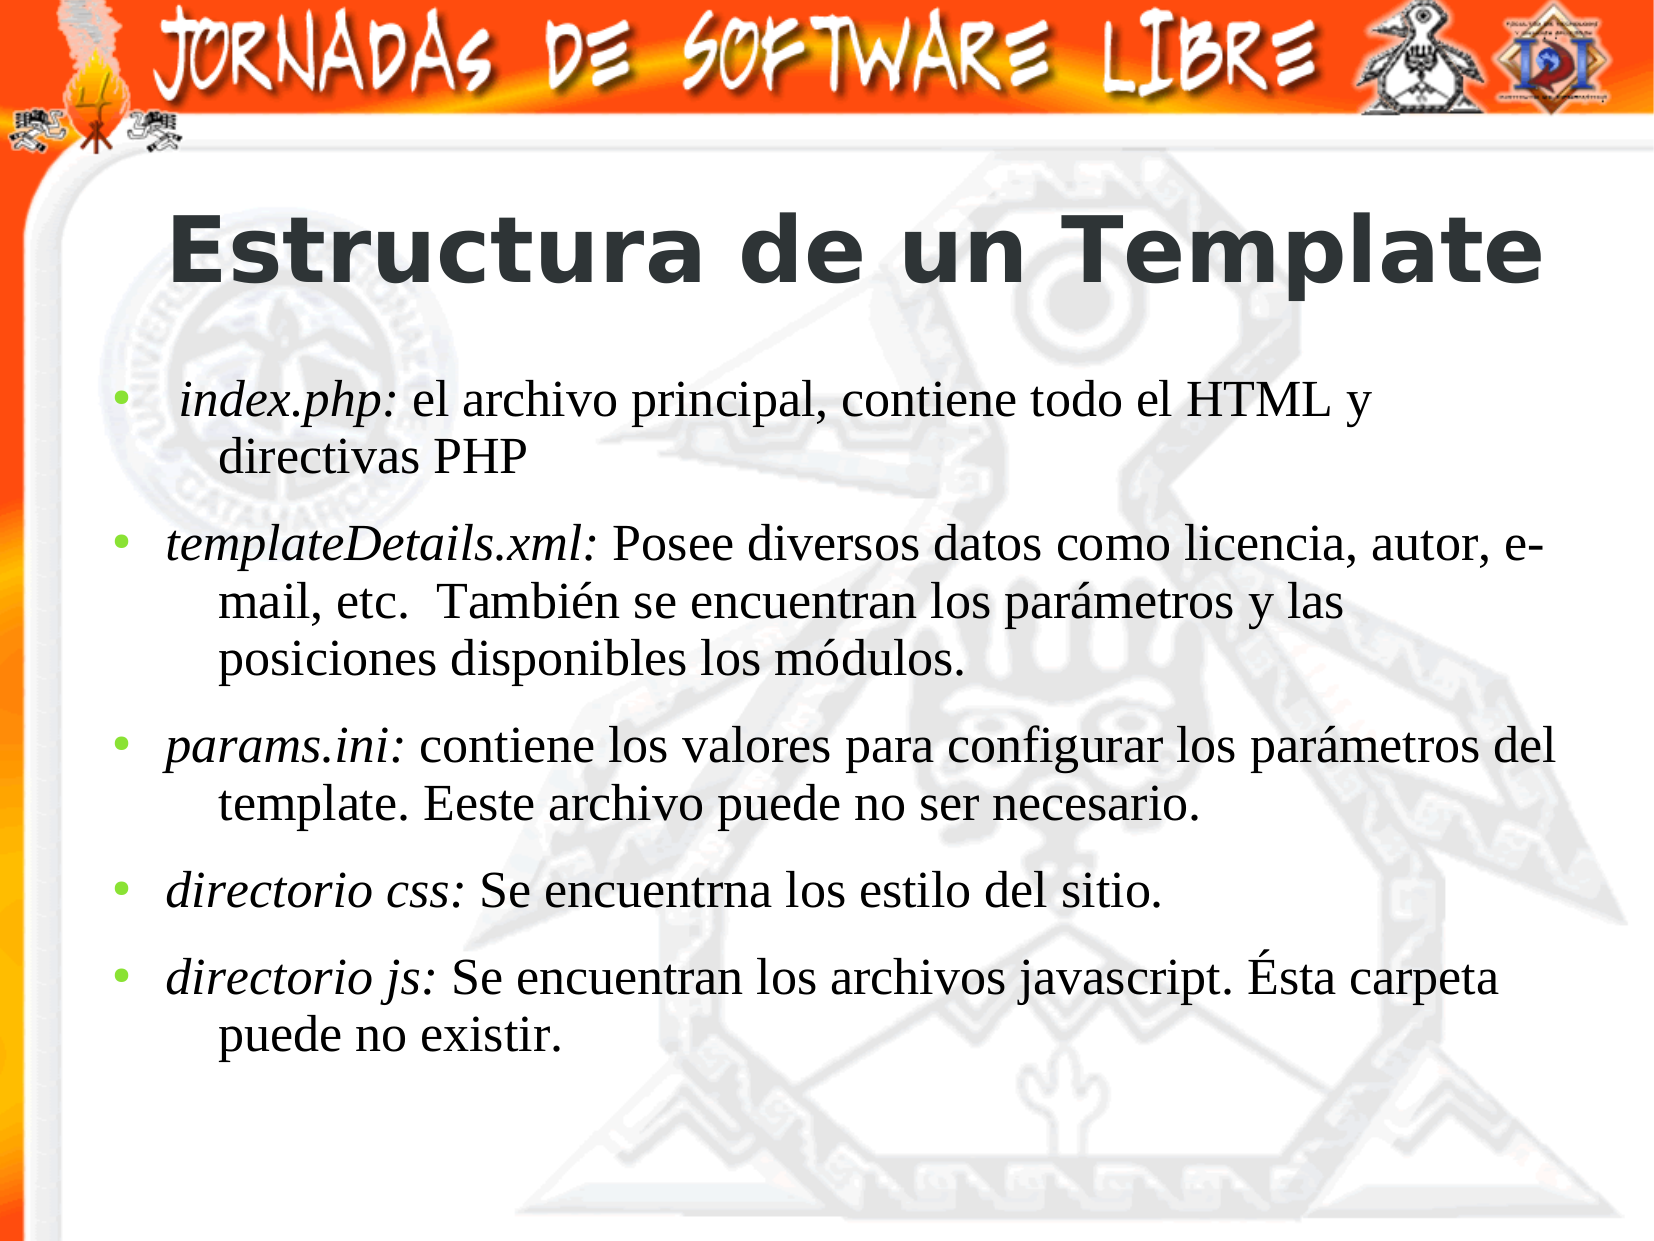

# Estructura de un Template
 index.php: el archivo principal, contiene todo el HTML y directivas PHP
templateDetails.xml: Posee diversos datos como licencia, autor, e-mail, etc. También se encuentran los parámetros y las posiciones disponibles los módulos.
params.ini: contiene los valores para configurar los parámetros del template. Eeste archivo puede no ser necesario.
directorio css: Se encuentrna los estilo del sitio.
directorio js: Se encuentran los archivos javascript. Ésta carpeta puede no existir.